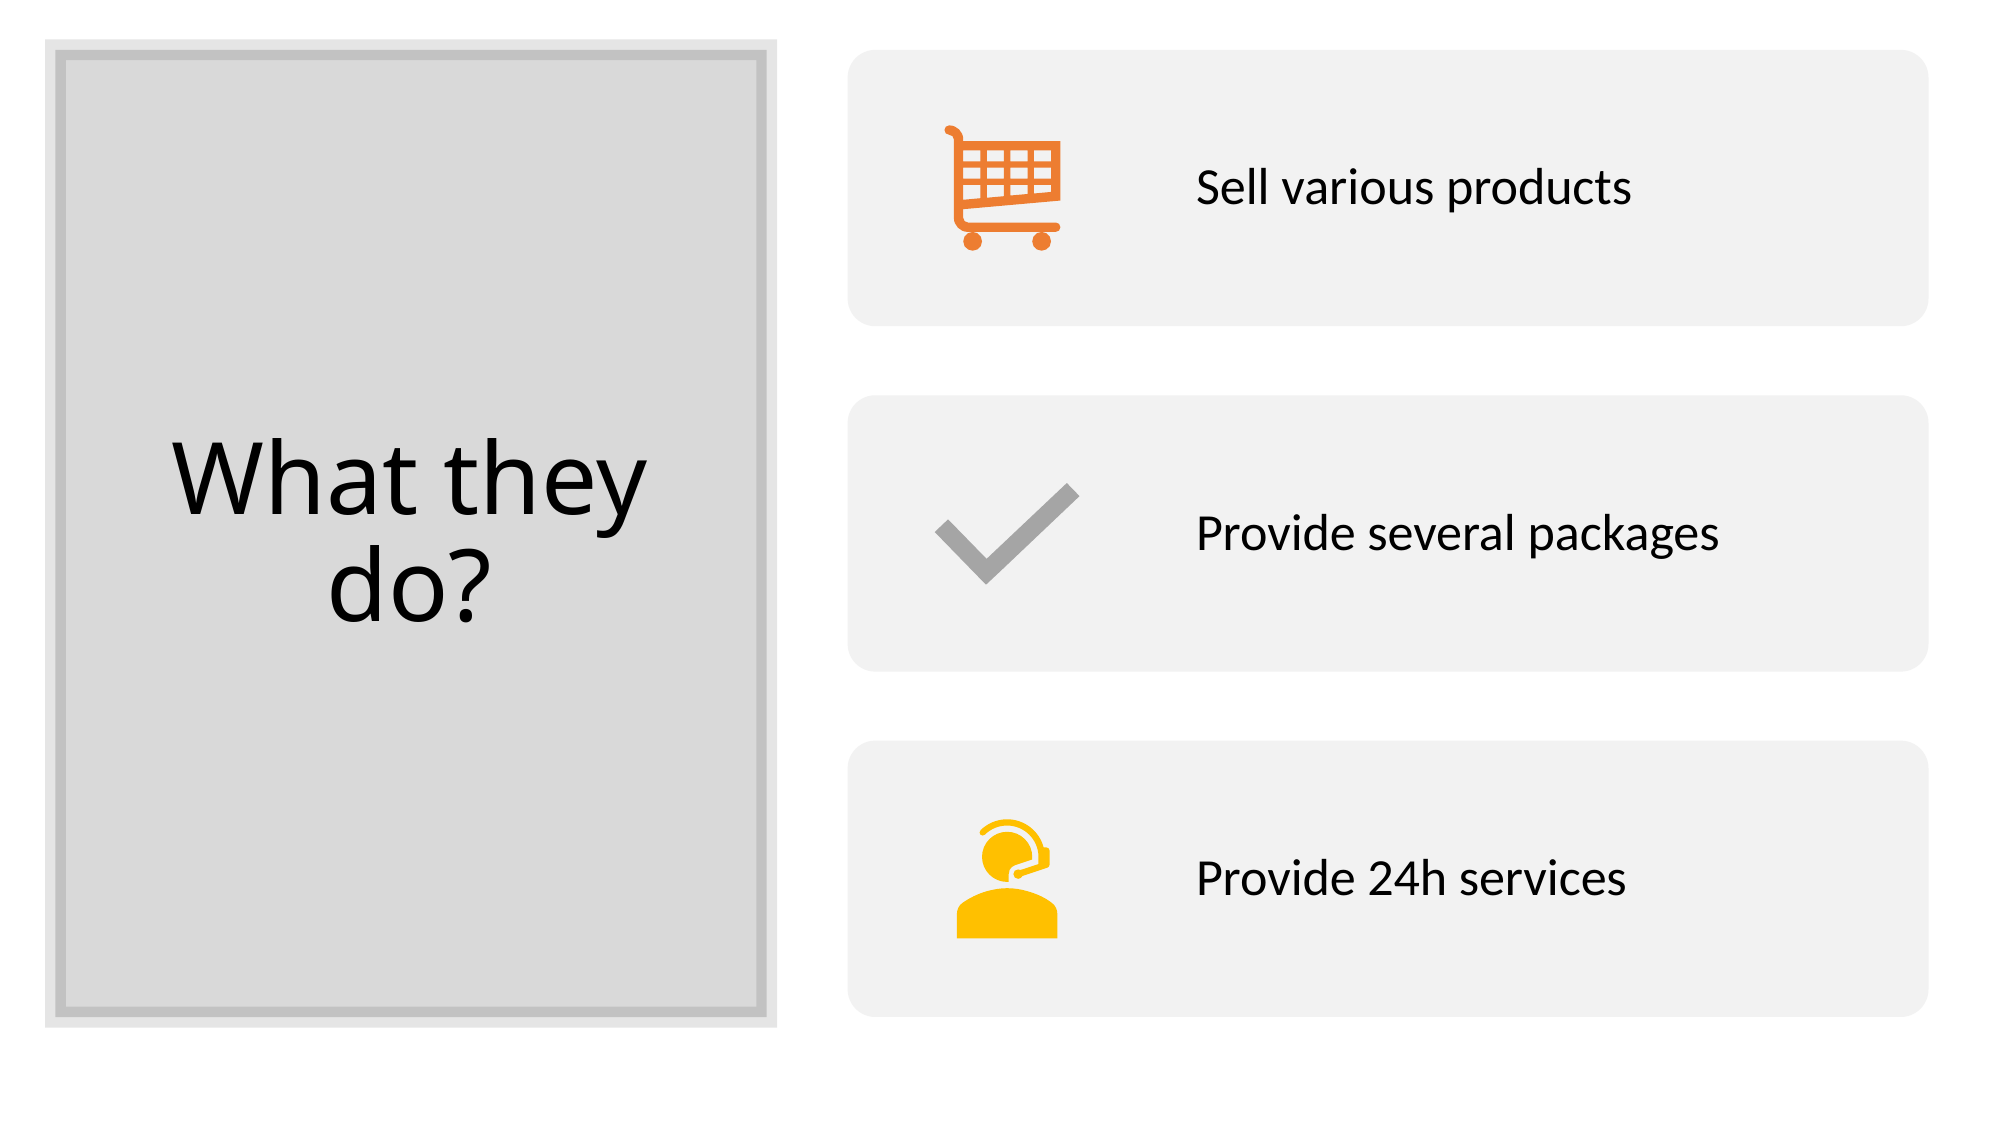

Sell various products
Provide several packages
Provide 24h services
# What they do?